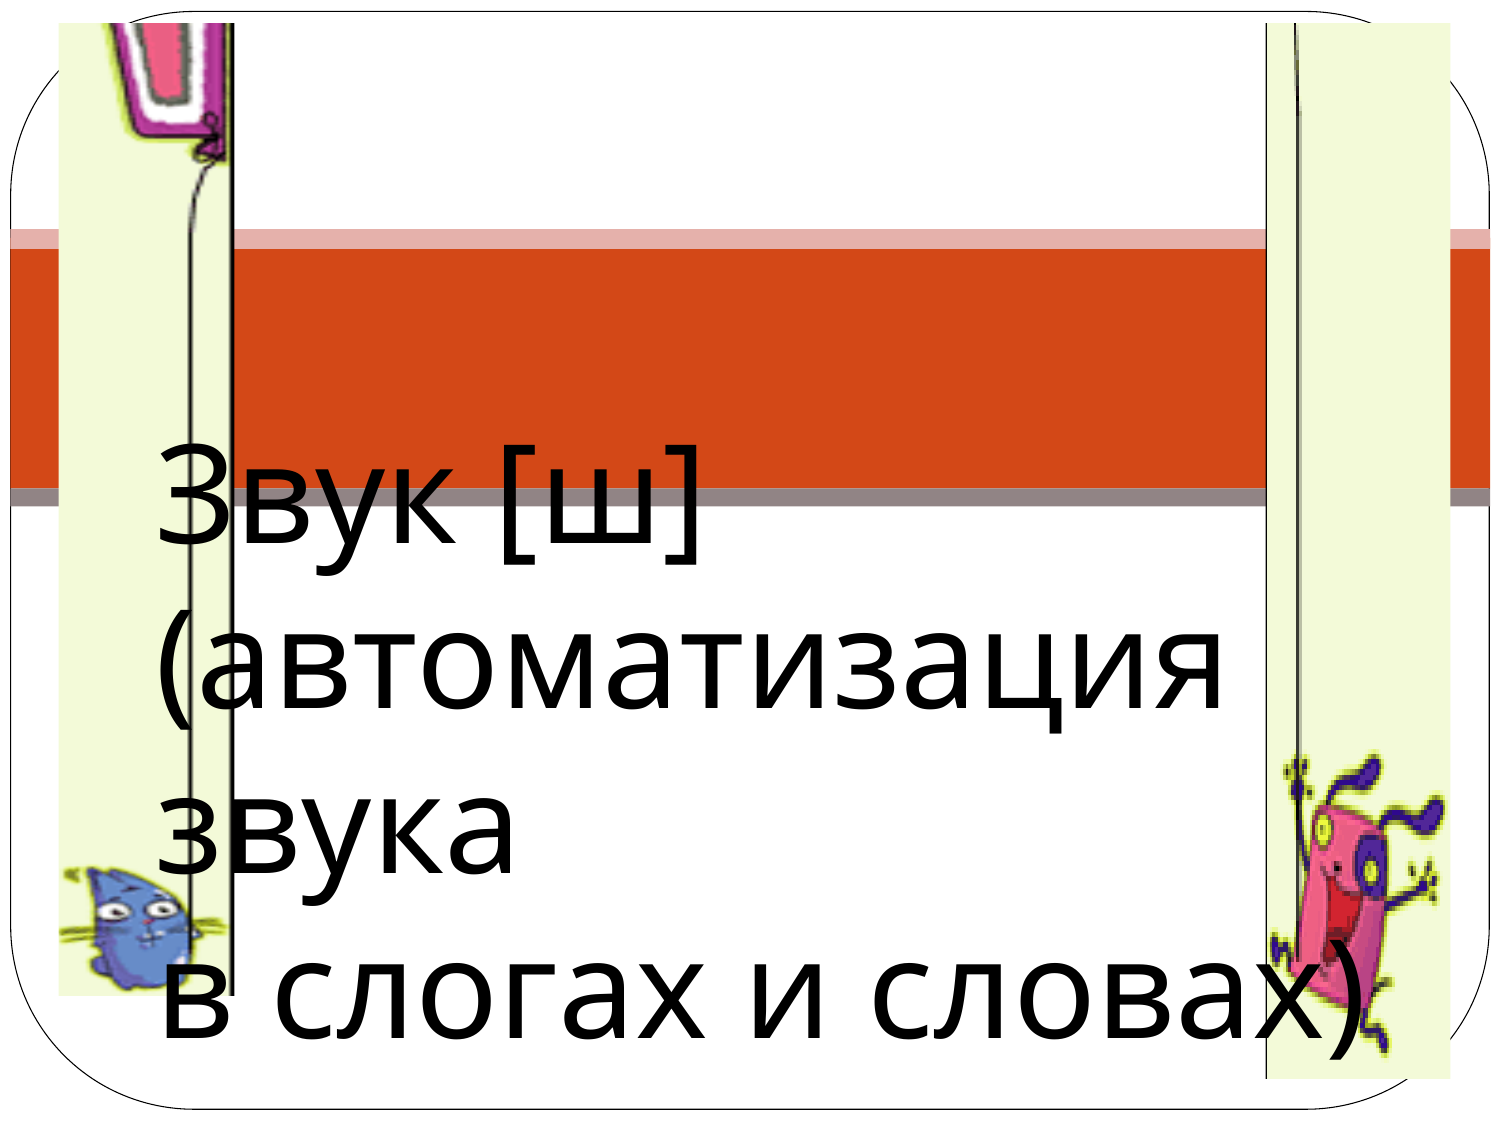

# Звук [ш] (автоматизация звука в слогах и словах)